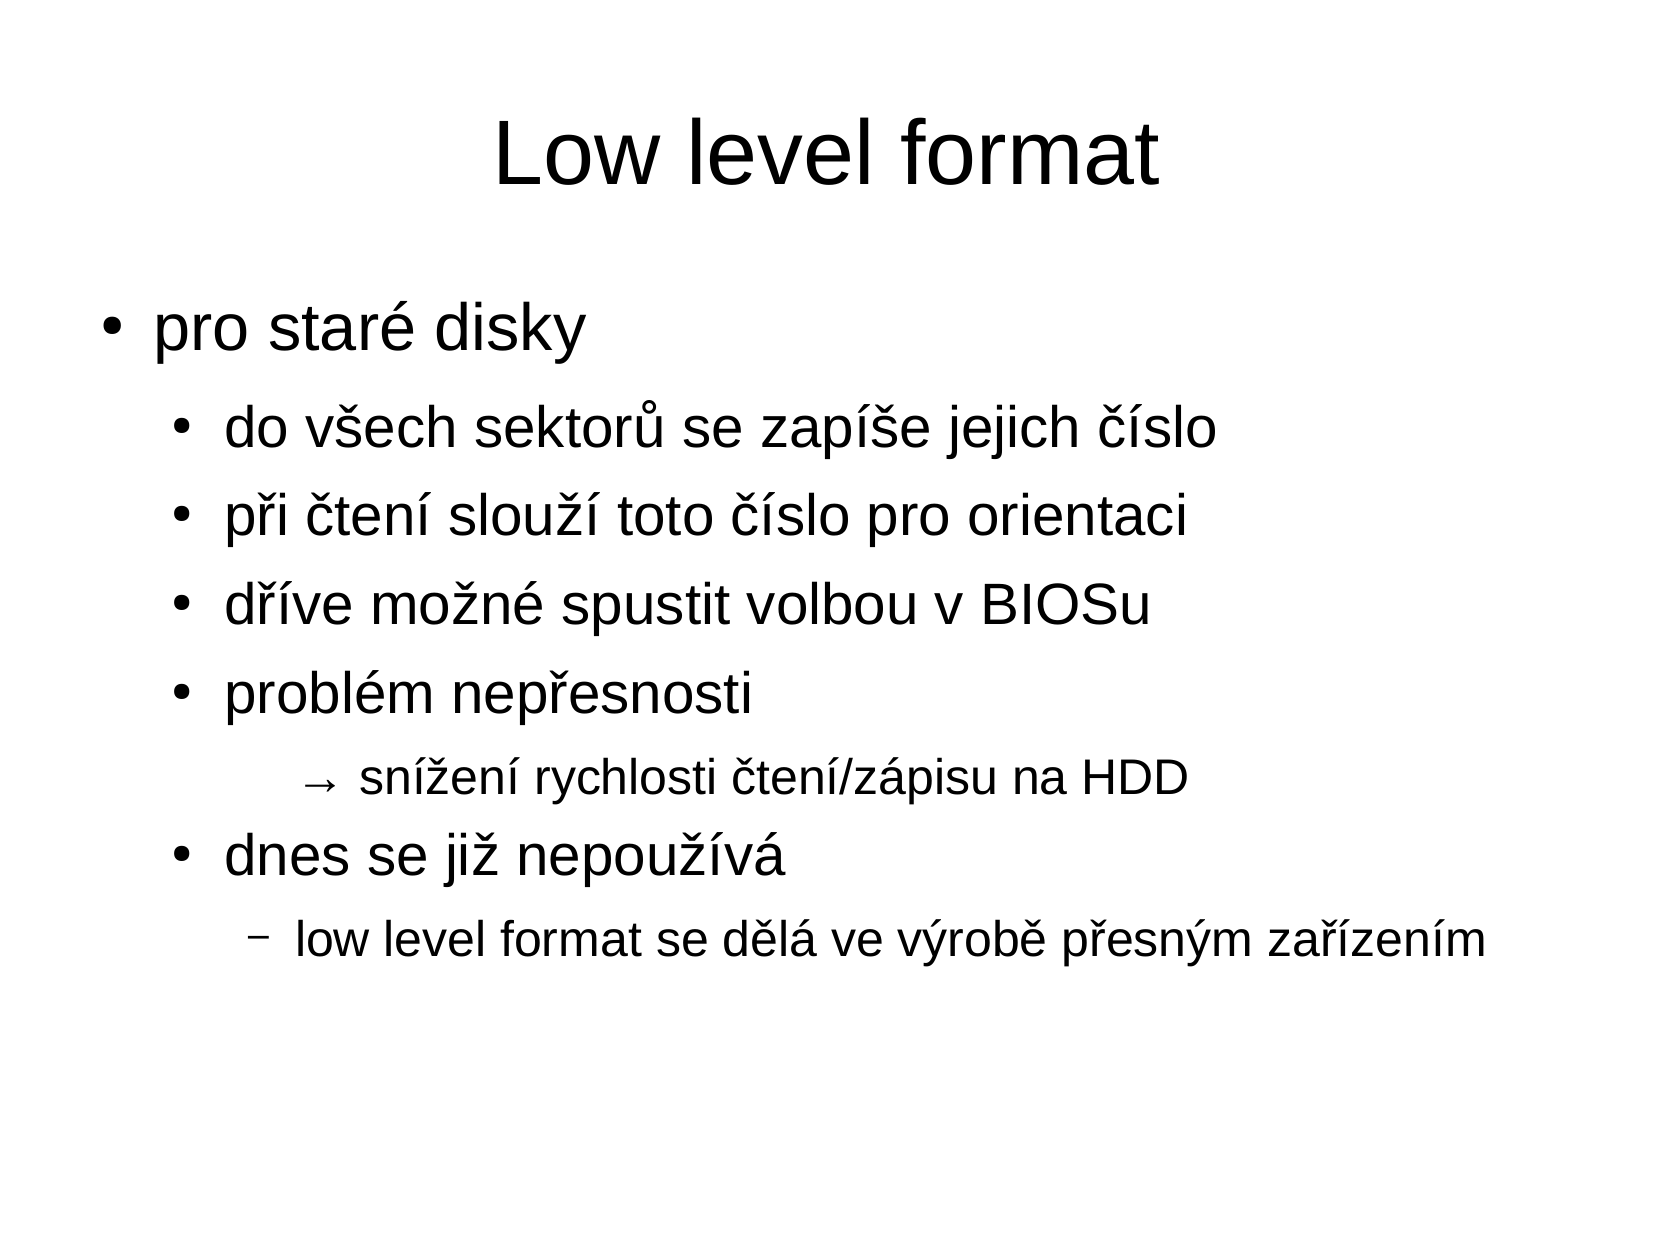

# Low level format
pro staré disky
do všech sektorů se zapíše jejich číslo
při čtení slouží toto číslo pro orientaci
dříve možné spustit volbou v BIOSu
problém nepřesnosti
→ snížení rychlosti čtení/zápisu na HDD
dnes se již nepoužívá
low level format se dělá ve výrobě přesným zařízením